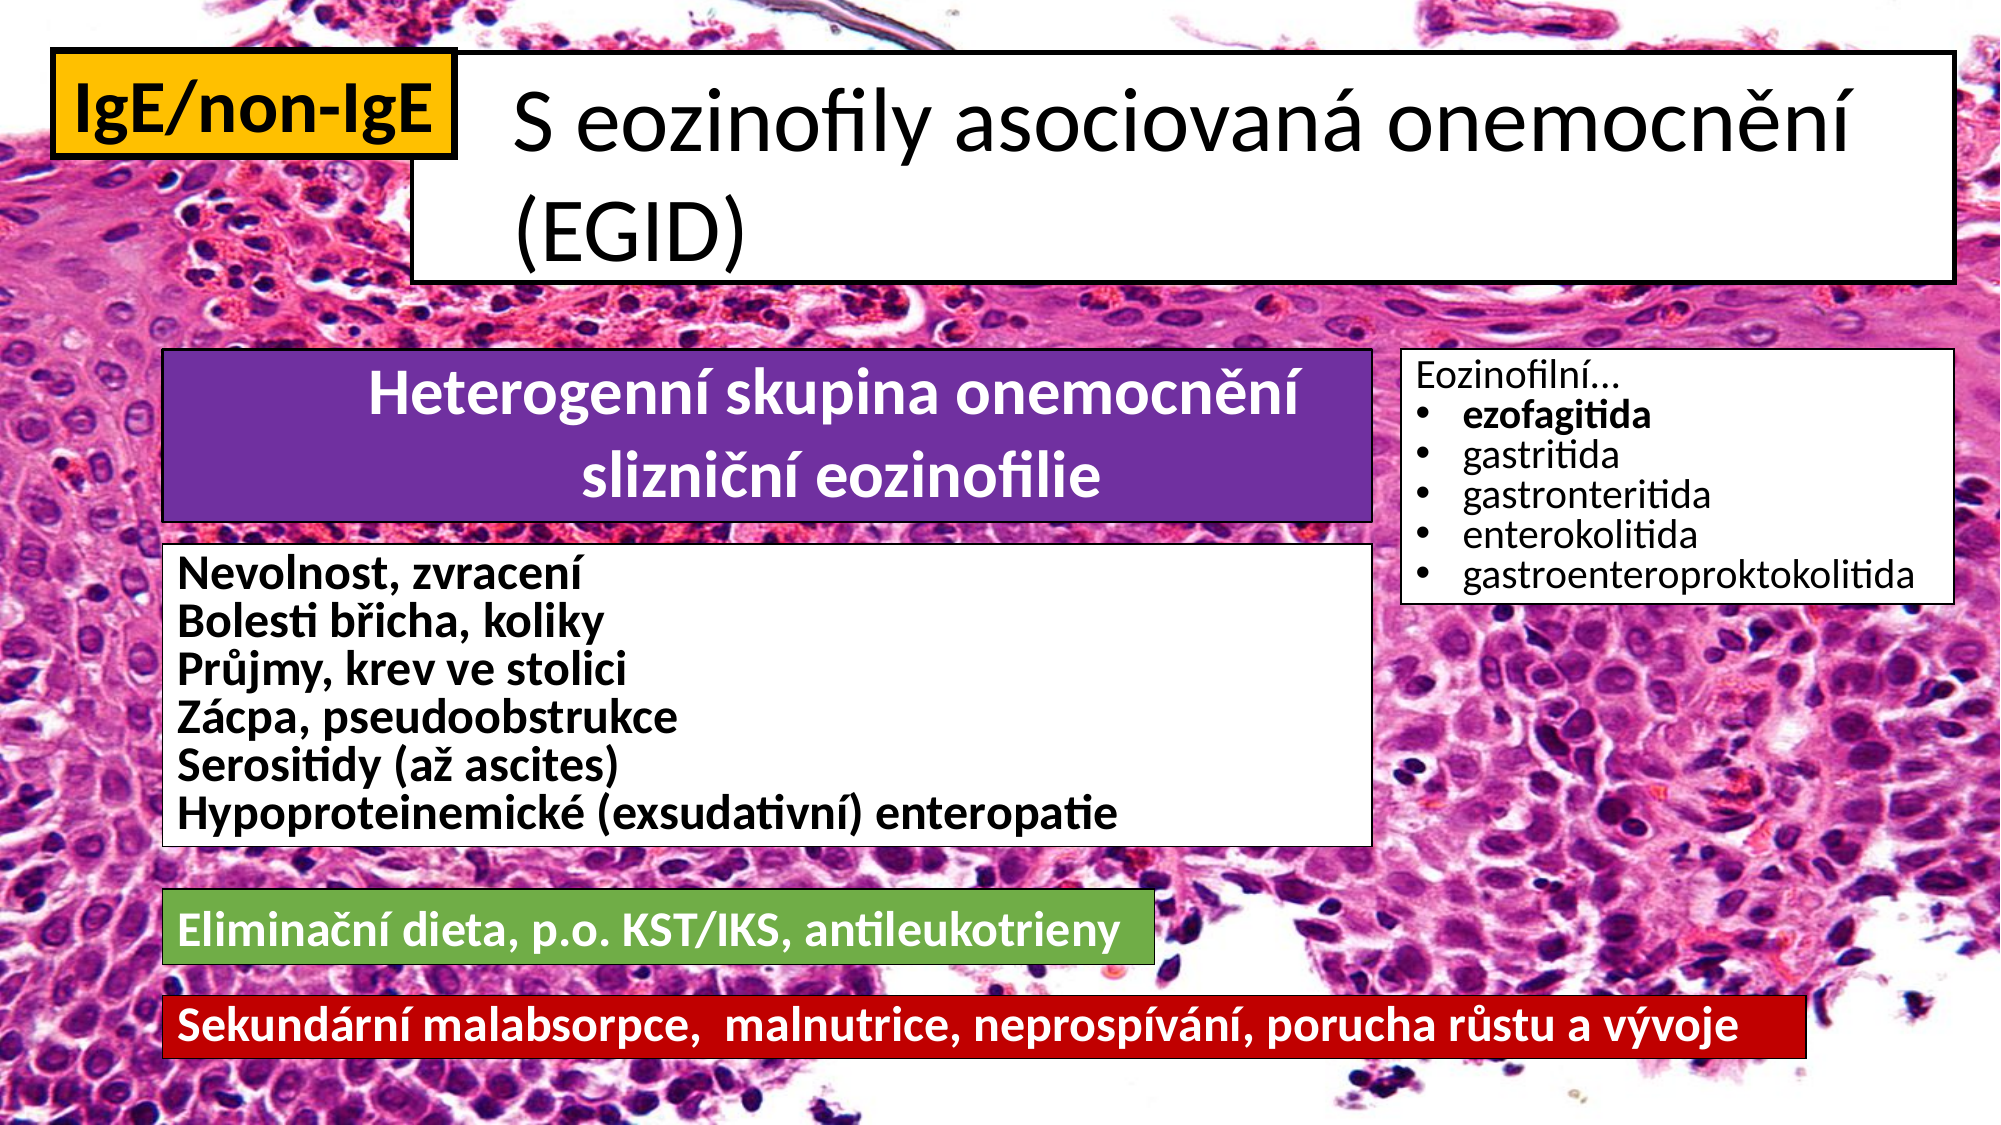

IgE/non-IgE
S eozinofily asociovaná onemocnění (EGID)
# Heterogenní skupina onemocnění
slizniční eozinofilie
Eozinofilní...
ezofagitida
gastritida
gastronteritida
enterokolitida
gastroenteroproktokolitida
Nevolnost, zvracení
Bolesti břicha, koliky
Průjmy, krev ve stolici
Zácpa, pseudoobstrukce
Serositidy (až ascites)
Hypoproteinemické (exsudativní) enteropatie
Eliminační dieta, p.o. KST/IKS, antileukotrieny
Sekundární malabsorpce, malnutrice, neprospívání, porucha růstu a vývoje